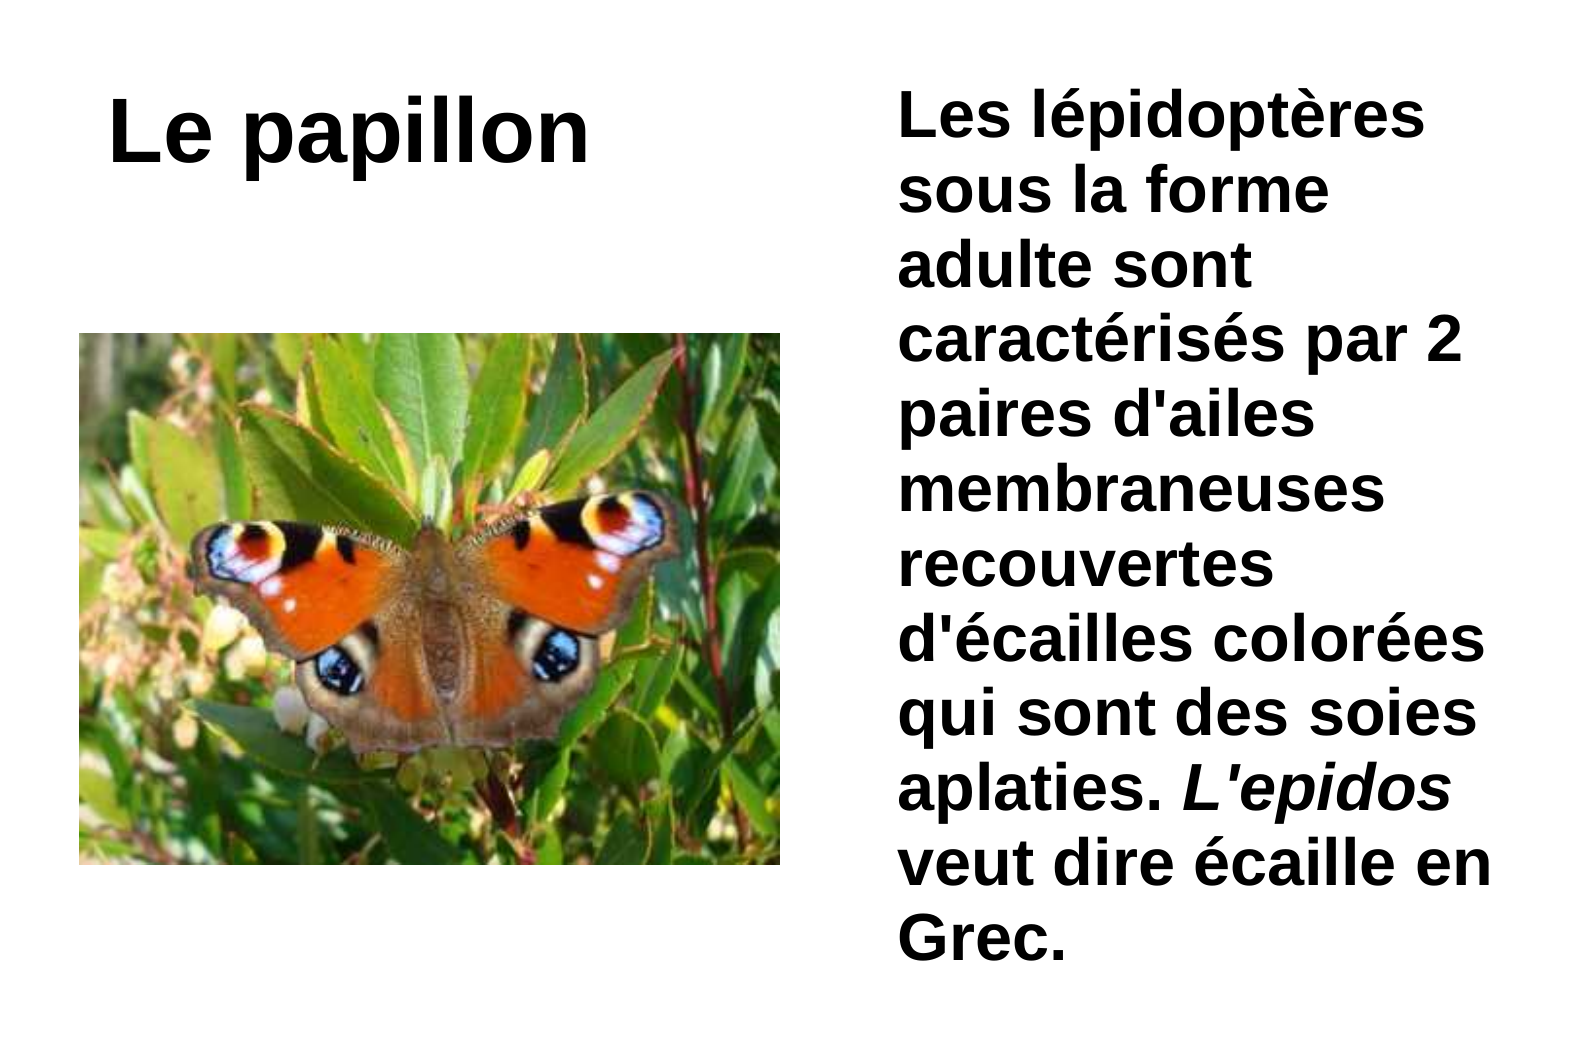

# Le papillon
Les lépidoptères sous la forme adulte sont caractérisés par 2 paires d'ailes membraneuses recouvertes d'écailles colorées qui sont des soies aplaties. L'epidos veut dire écaille en Grec.